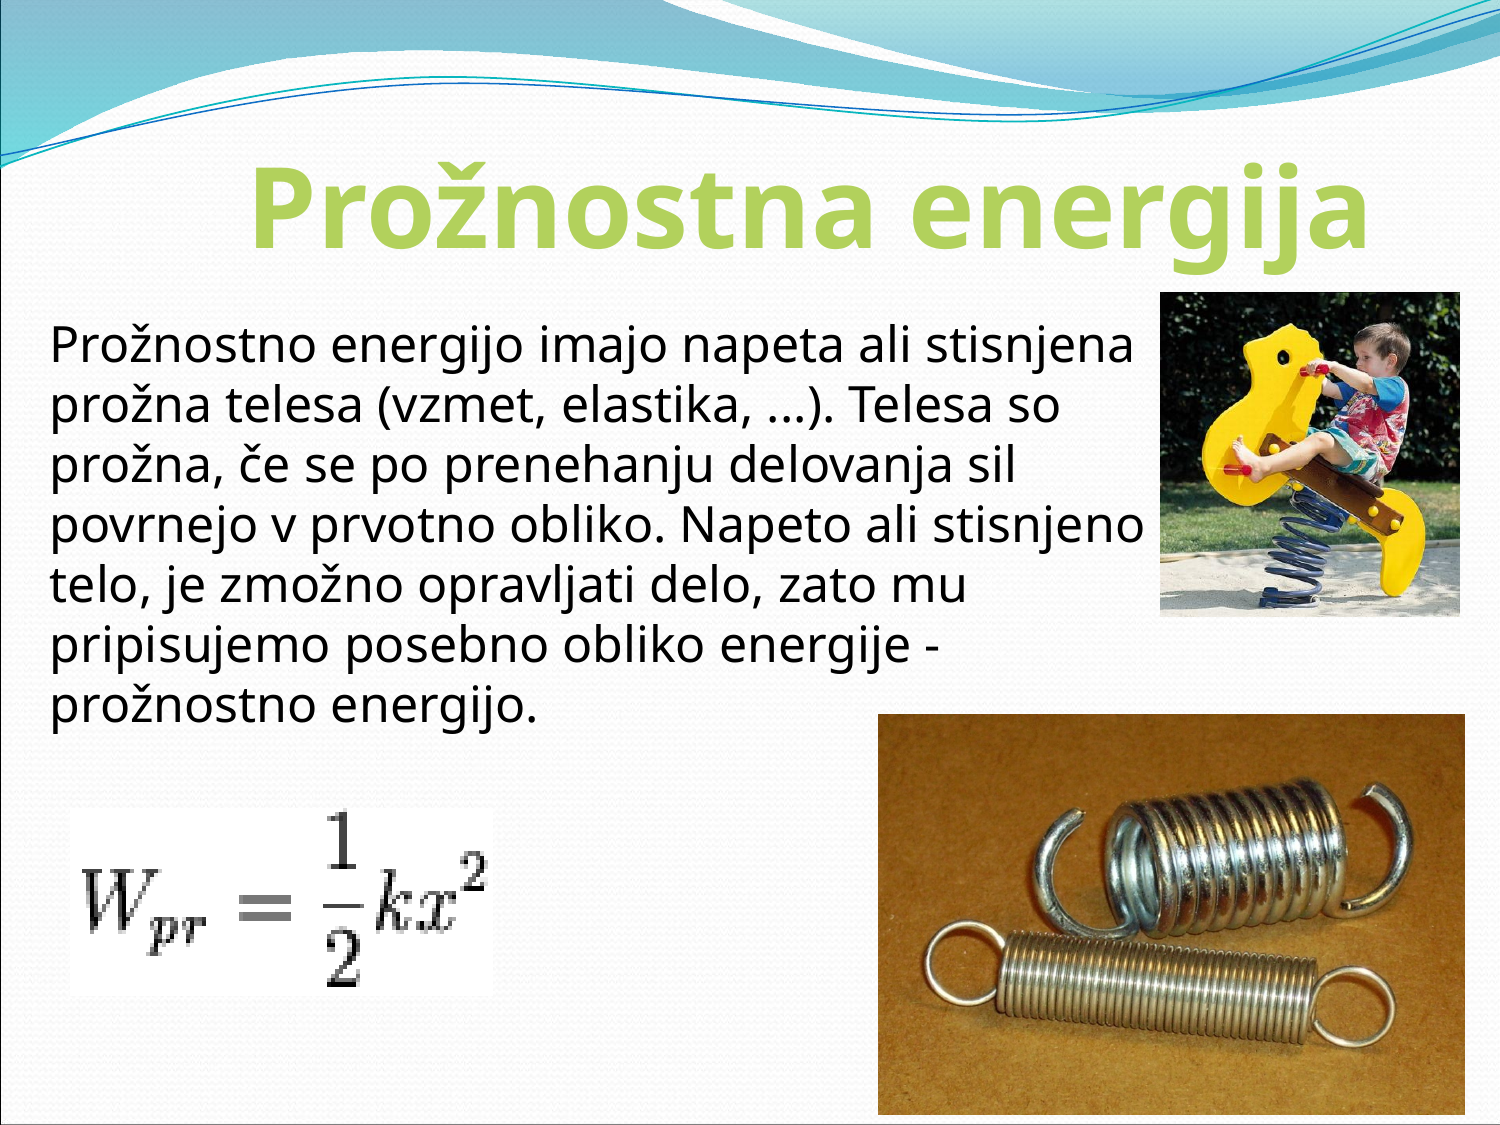

Prožnostna energija
Prožnostno energijo imajo napeta ali stisnjena prožna telesa (vzmet, elastika, ...). Telesa so prožna, če se po prenehanju delovanja sil povrnejo v prvotno obliko. Napeto ali stisnjeno telo, je zmožno opravljati delo, zato mu pripisujemo posebno obliko energije - prožnostno energijo.